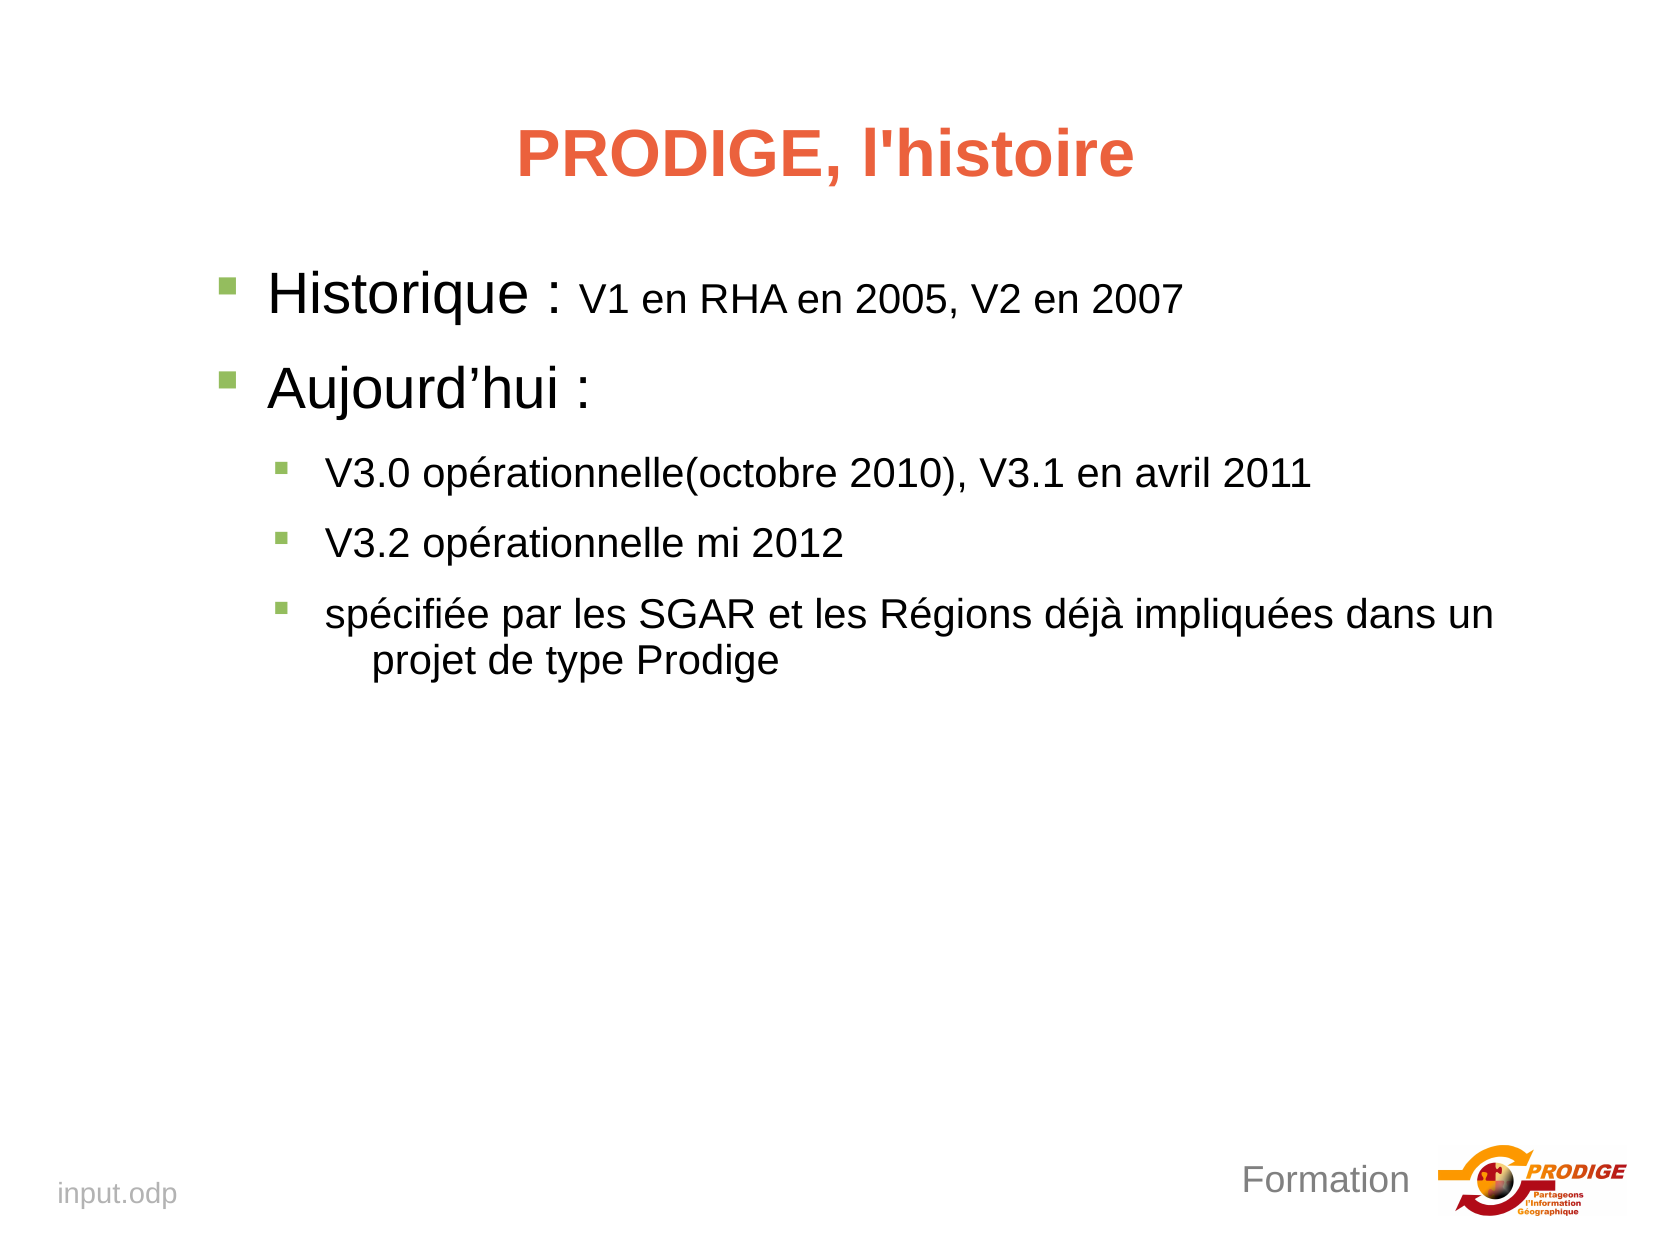

# PRODIGE, l'histoire
Historique : V1 en RHA en 2005, V2 en 2007
Aujourd’hui :
V3.0 opérationnelle(octobre 2010), V3.1 en avril 2011
V3.2 opérationnelle mi 2012
spécifiée par les SGAR et les Régions déjà impliquées dans un projet de type Prodige